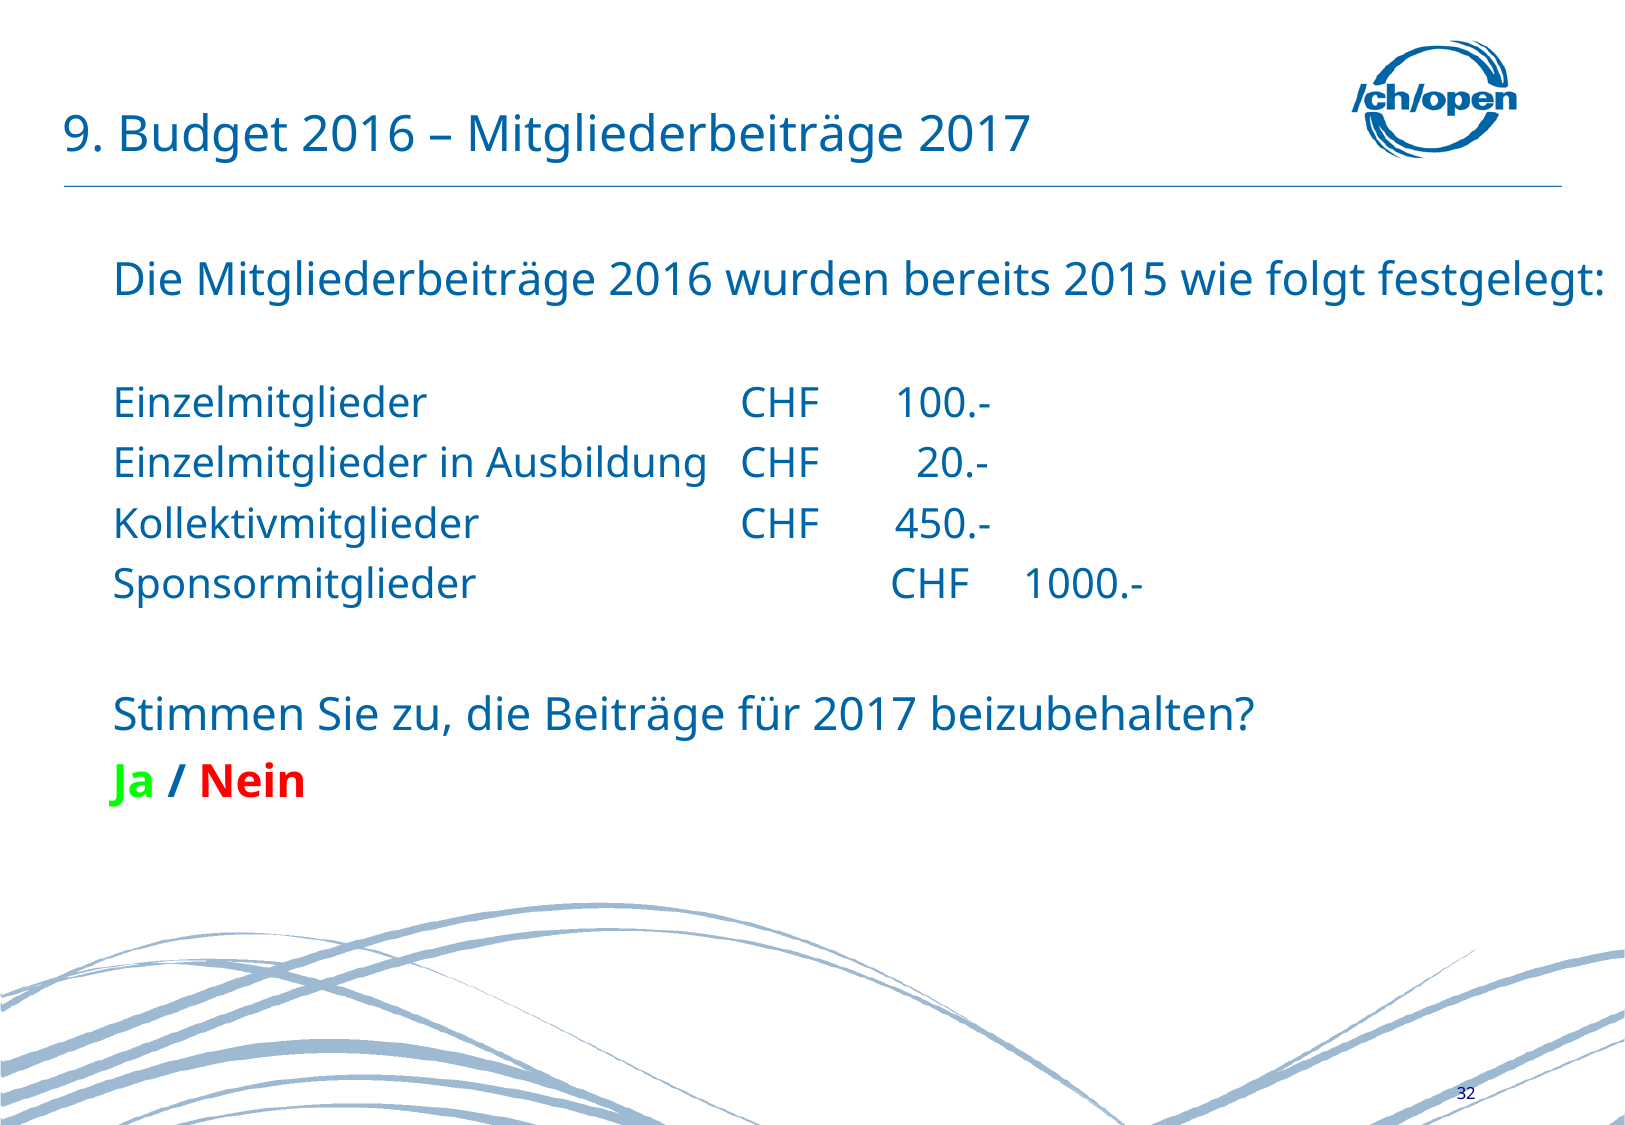

# 9. Budget 2016 – Mitgliederbeiträge 2017
Die Mitgliederbeiträge 2016 wurden bereits 2015 wie folgt festgelegt:
Einzelmitglieder			CHF 100.-
Einzelmitglieder in Ausbildung	CHF 20.-
Kollektivmitglieder		CHF 450.-
Sponsormitglieder			CHF 1000.-
Stimmen Sie zu, die Beiträge für 2017 beizubehalten?
Ja / Nein